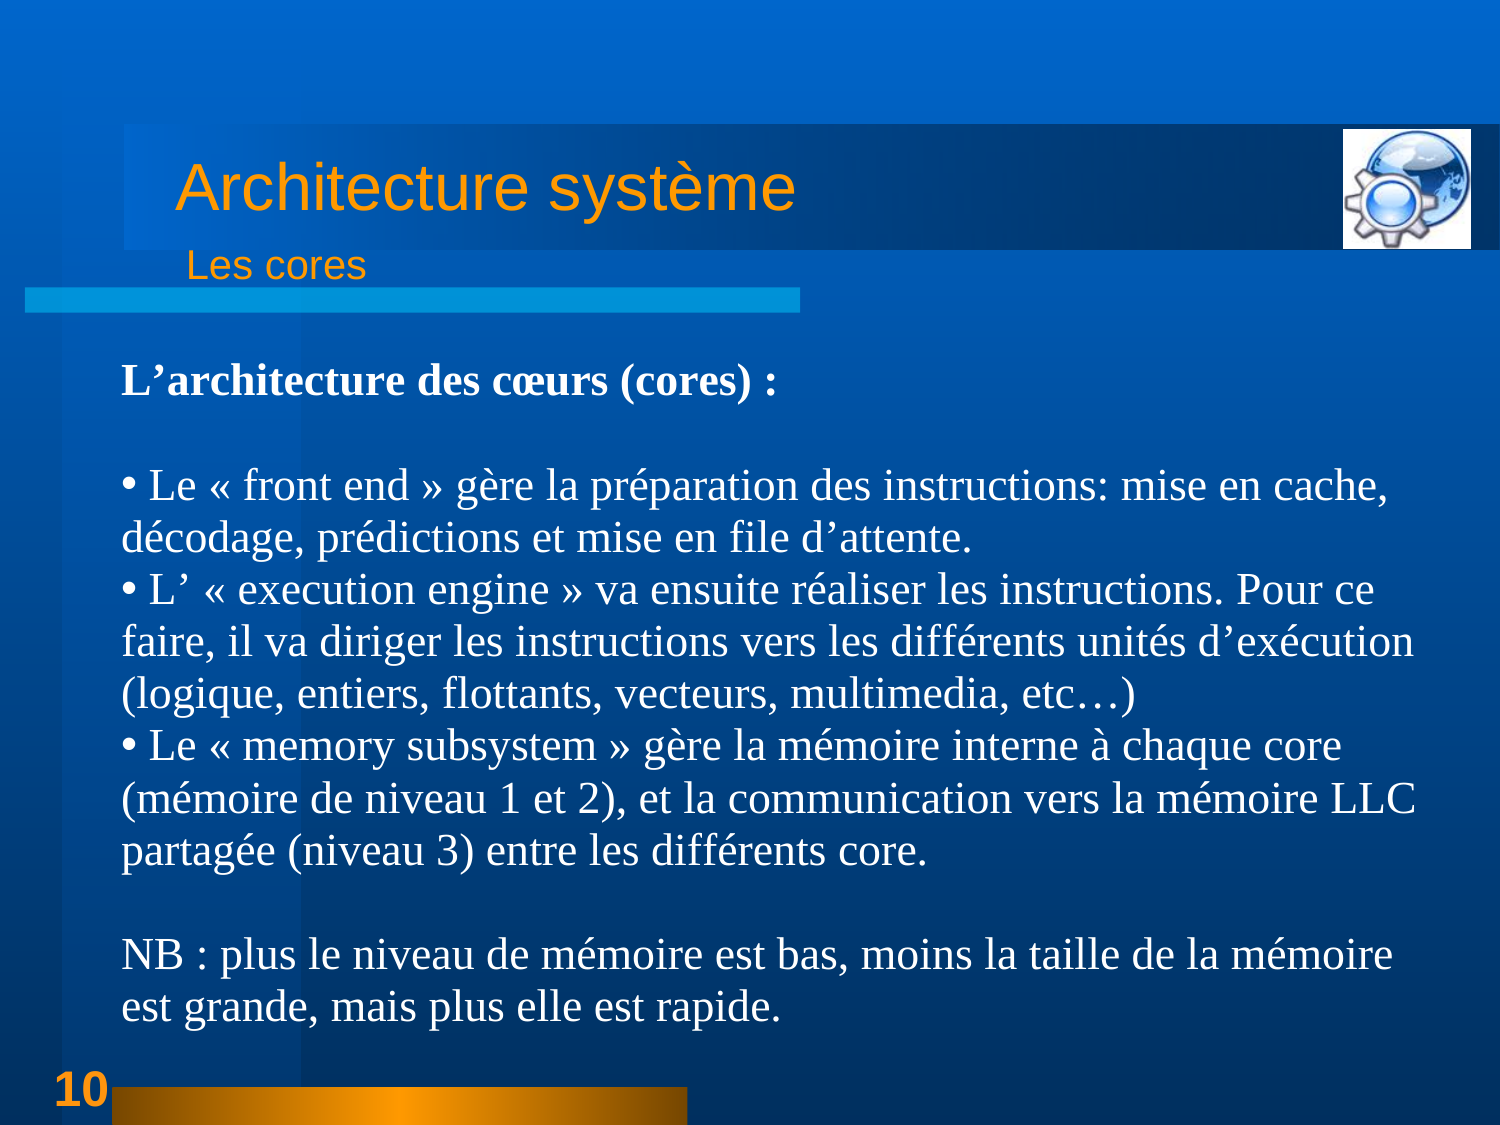

Architecture système
Les cores
L’architecture des cœurs (cores) :
 Le « front end » gère la préparation des instructions: mise en cache, décodage, prédictions et mise en file d’attente.
 L’ « execution engine » va ensuite réaliser les instructions. Pour ce faire, il va diriger les instructions vers les différents unités d’exécution (logique, entiers, flottants, vecteurs, multimedia, etc…)
 Le « memory subsystem » gère la mémoire interne à chaque core (mémoire de niveau 1 et 2), et la communication vers la mémoire LLC partagée (niveau 3) entre les différents core.
NB : plus le niveau de mémoire est bas, moins la taille de la mémoire est grande, mais plus elle est rapide.